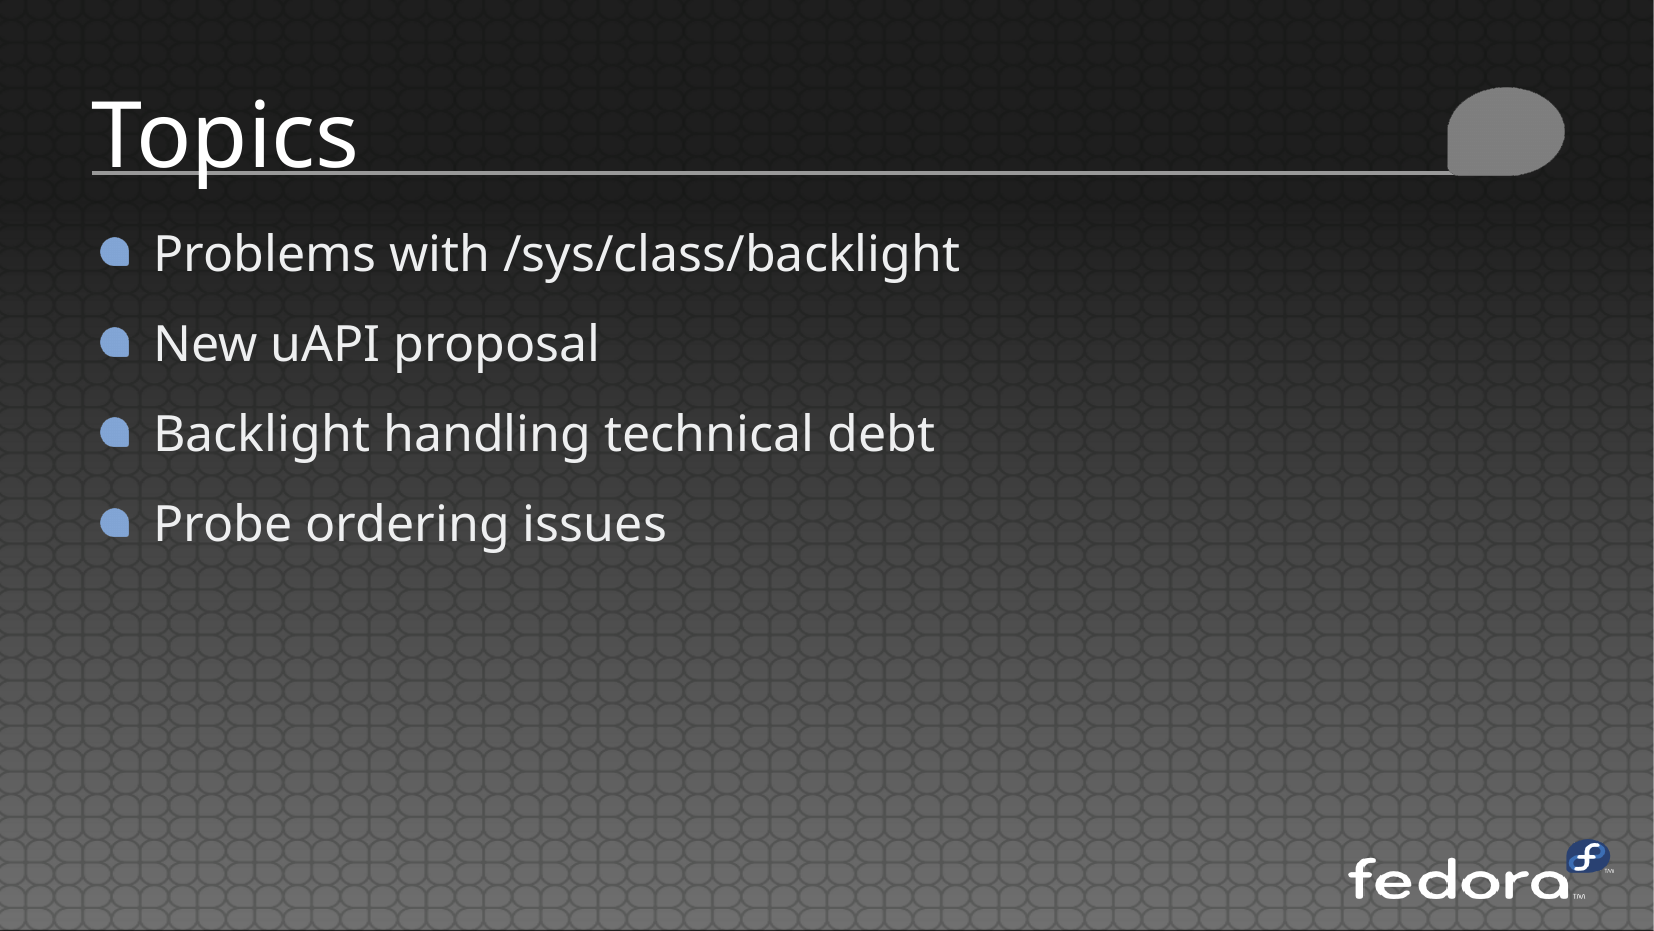

Topics
# Problems with /sys/class/backlight
New uAPI proposal
Backlight handling technical debt
Probe ordering issues